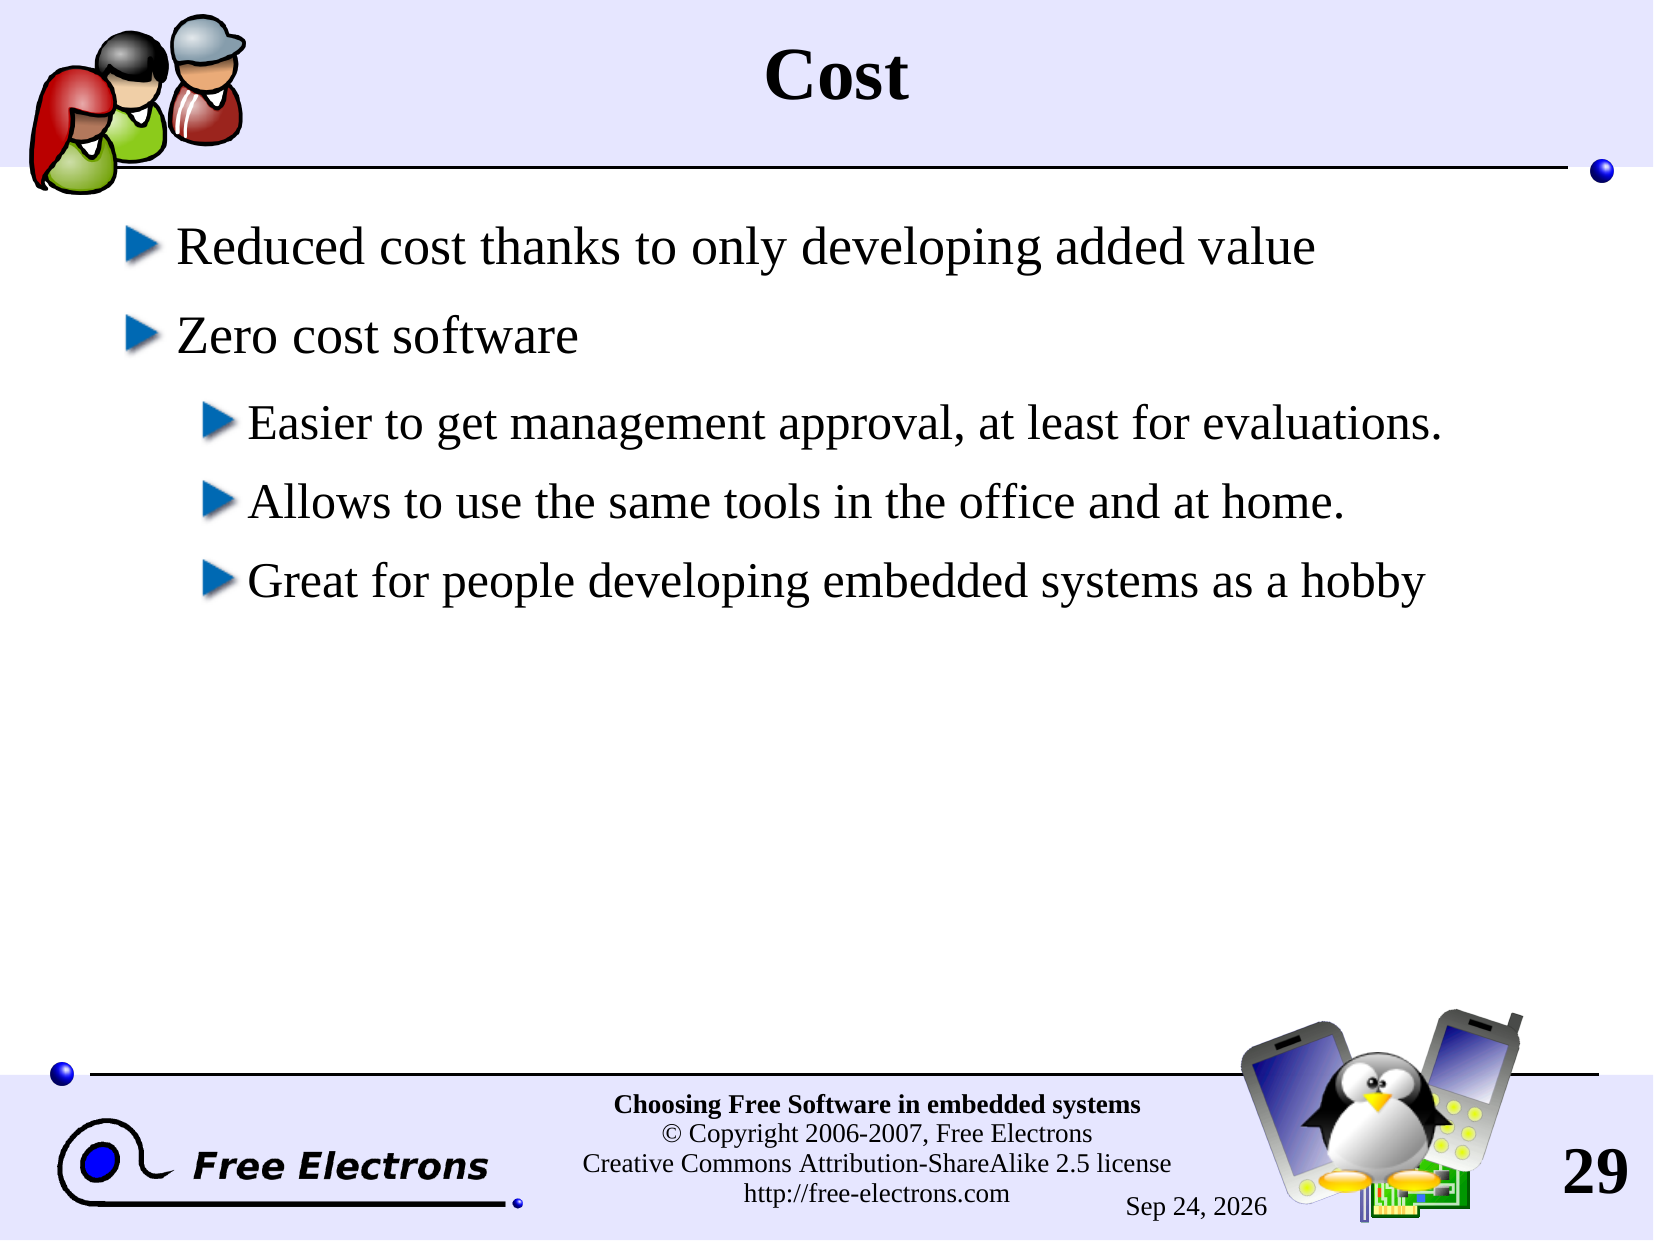

# Cost
Reduced cost thanks to only developing added value
Zero cost software
Easier to get management approval, at least for evaluations.
Allows to use the same tools in the office and at home.
Great for people developing embedded systems as a hobby